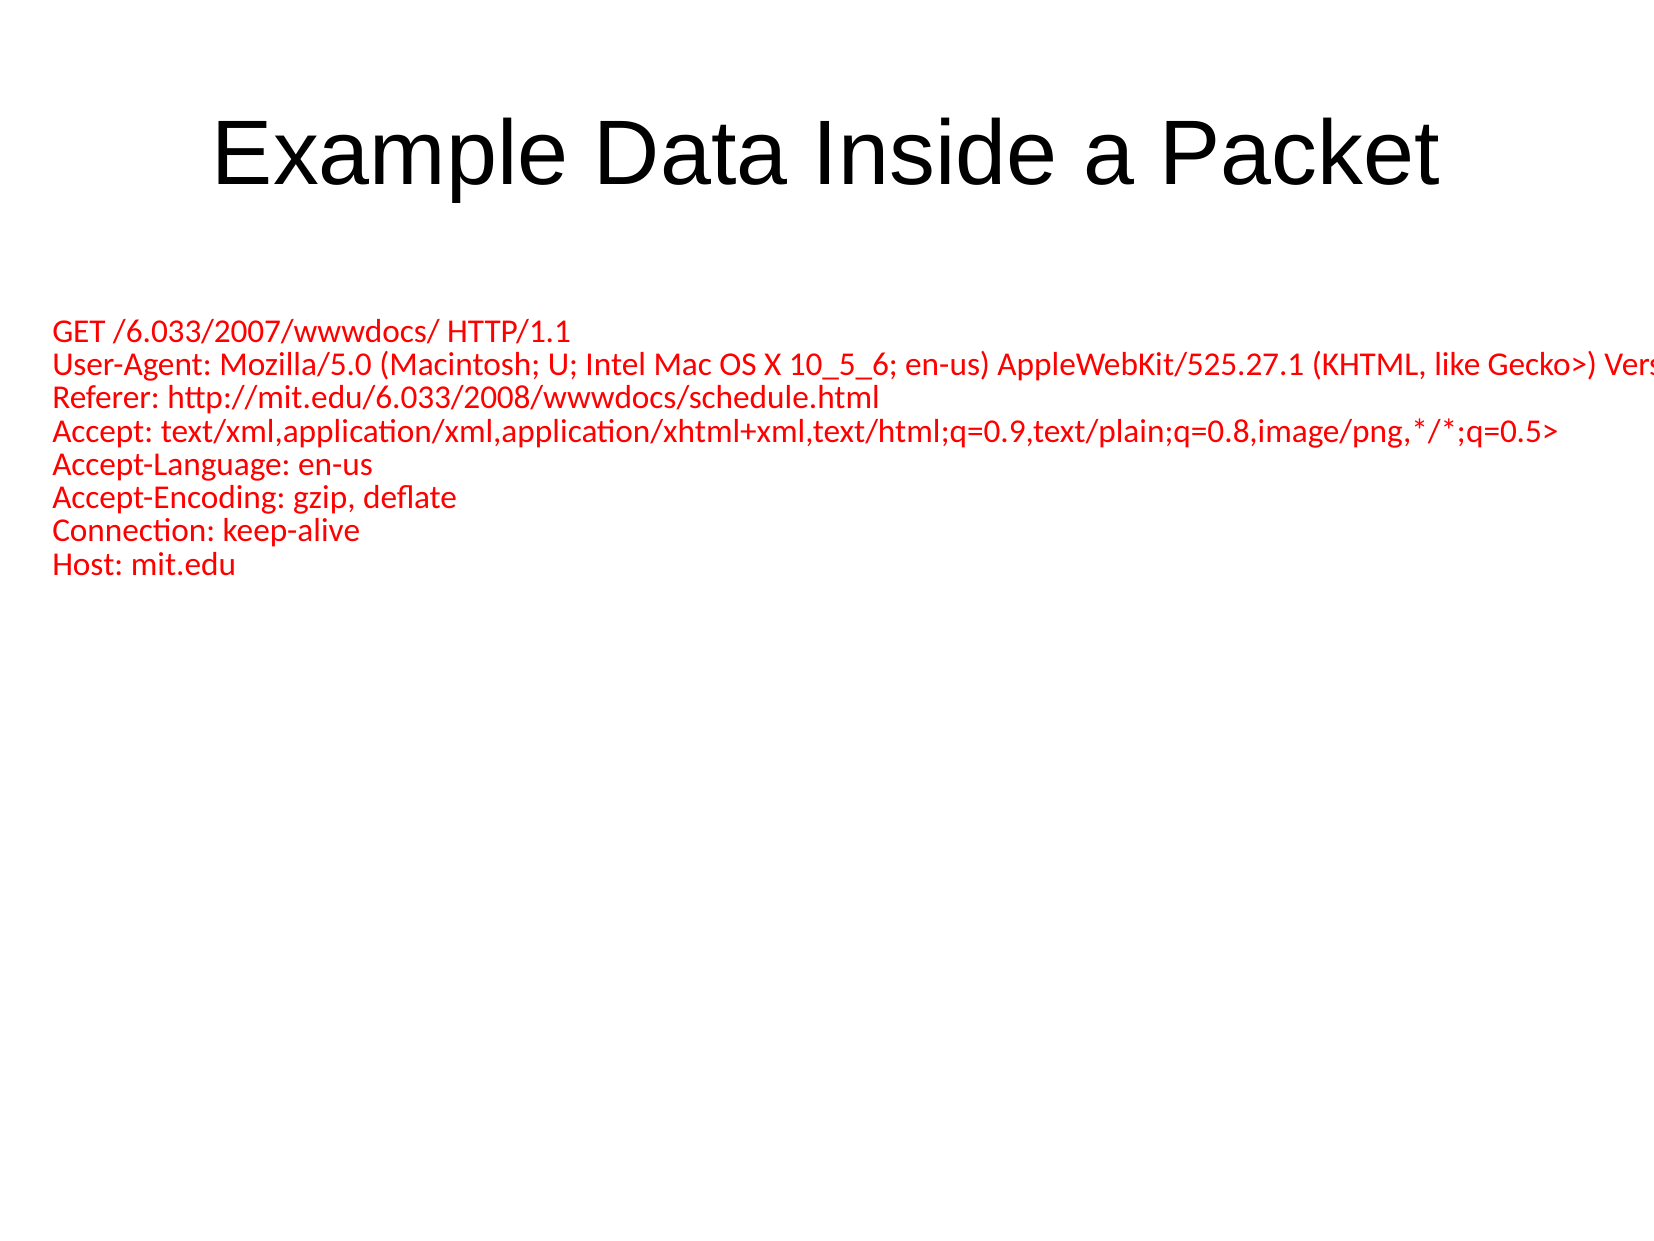

# Example Data Inside a Packet
GET /6.033/2007/wwwdocs/ HTTP/1.1
User-Agent: Mozilla/5.0 (Macintosh; U; Intel Mac OS X 10_5_6; en-us) AppleWebKit/525.27.1 (KHTML, like Gecko>) Version/3.2.1 Safari/525.27.1
Referer: http://mit.edu/6.033/2008/wwwdocs/schedule.html
Accept: text/xml,application/xml,application/xhtml+xml,text/html;q=0.9,text/plain;q=0.8,image/png,*/*;q=0.5>
Accept-Language: en-us
Accept-Encoding: gzip, deflate
Connection: keep-alive
Host: mit.edu